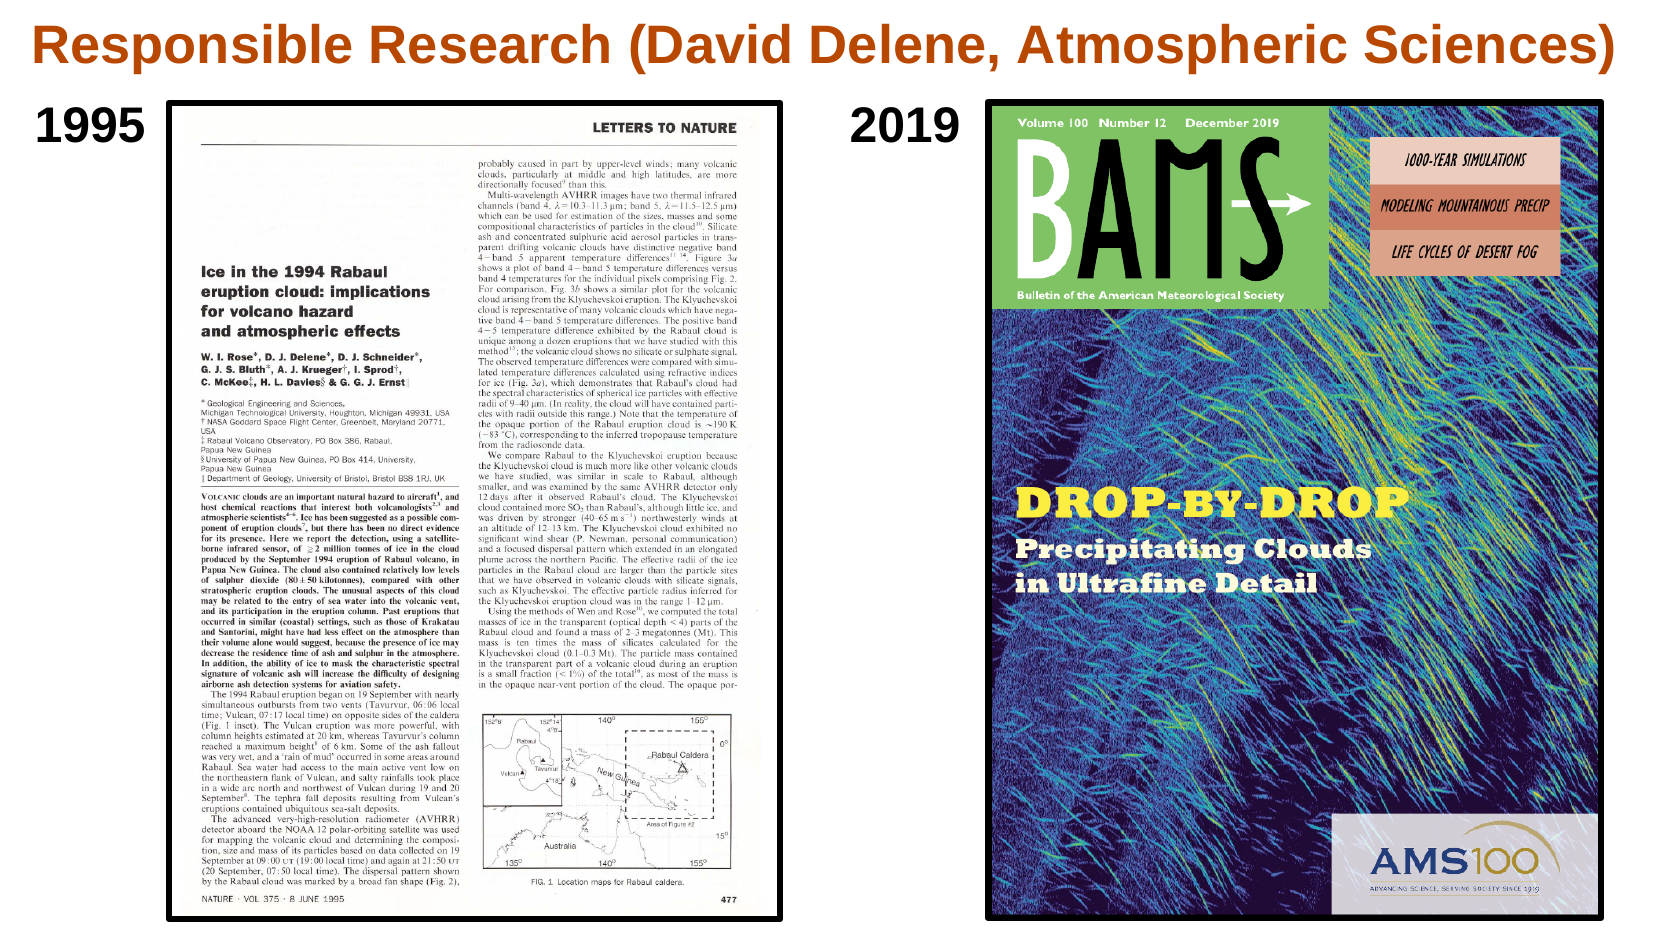

Responsible Research (David Delene, Atmospheric Sciences)
1995
2019